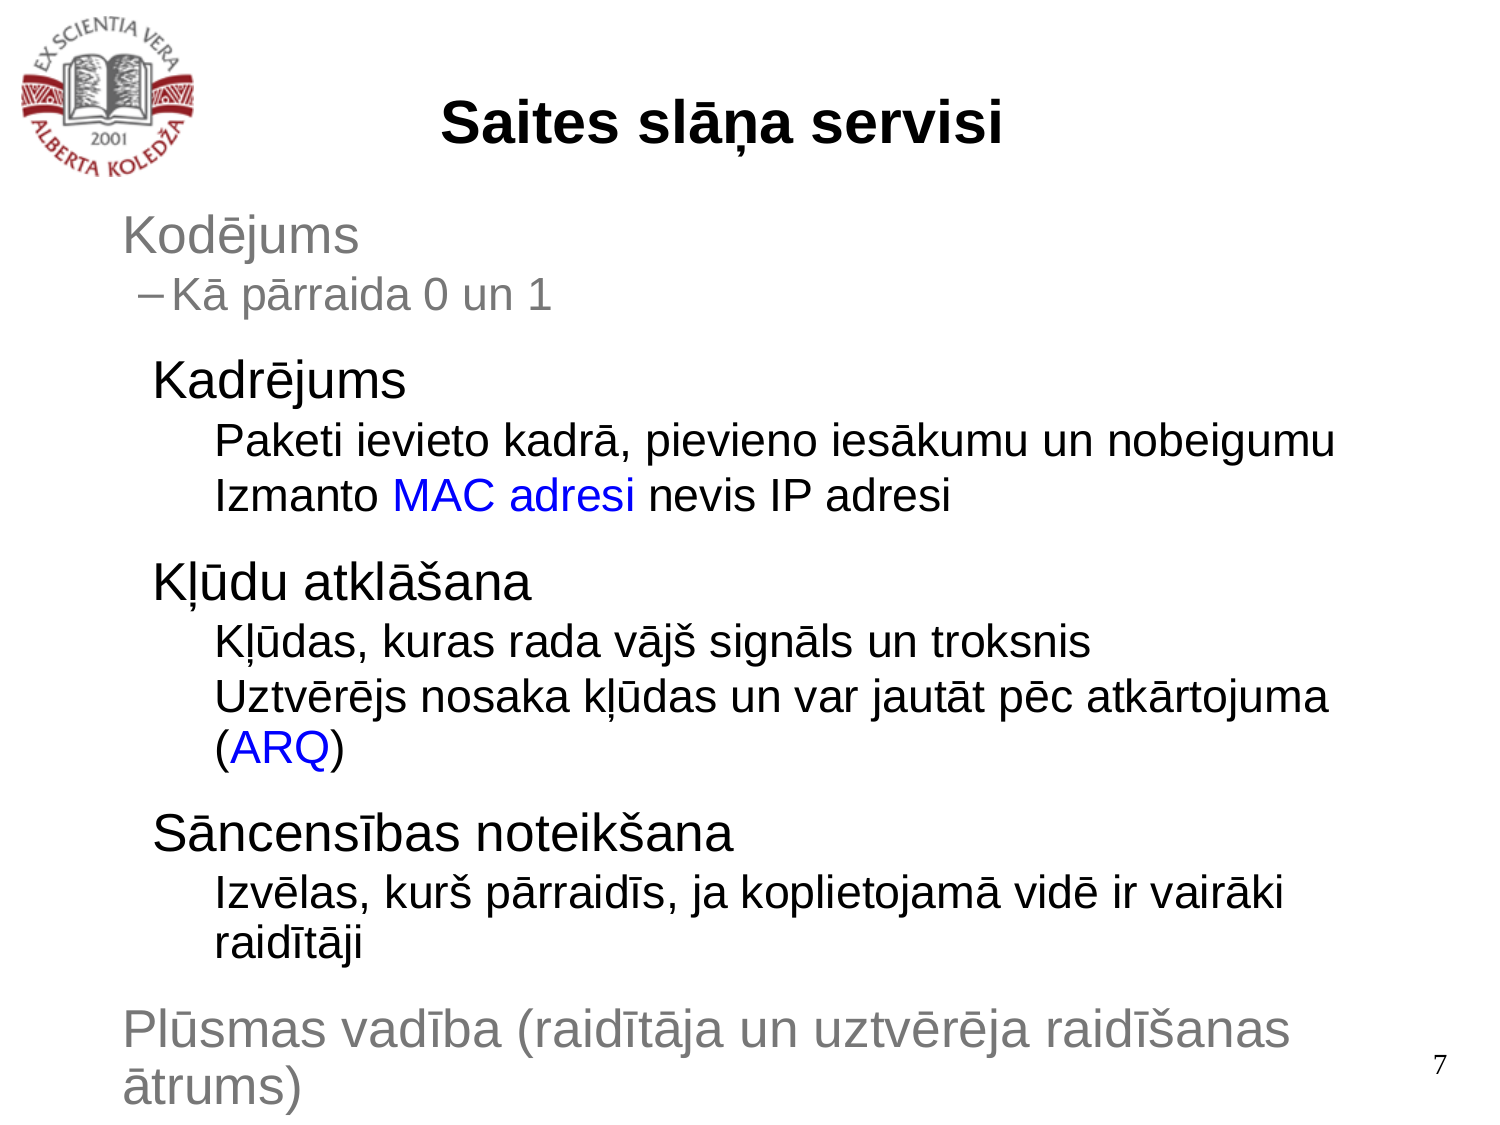

# Saites slāņa servisi
Kodējums
Kā pārraida 0 un 1
Kadrējums
Paketi ievieto kadrā, pievieno iesākumu un nobeigumu
Izmanto MAC adresi nevis IP adresi
Kļūdu atklāšana
Kļūdas, kuras rada vājš signāls un troksnis
Uztvērējs nosaka kļūdas un var jautāt pēc atkārtojuma (ARQ)
Sāncensības noteikšana
Izvēlas, kurš pārraidīs, ja koplietojamā vidē ir vairāki raidītāji
Plūsmas vadība (raidītāja un uztvērēja raidīšanas ātrums)